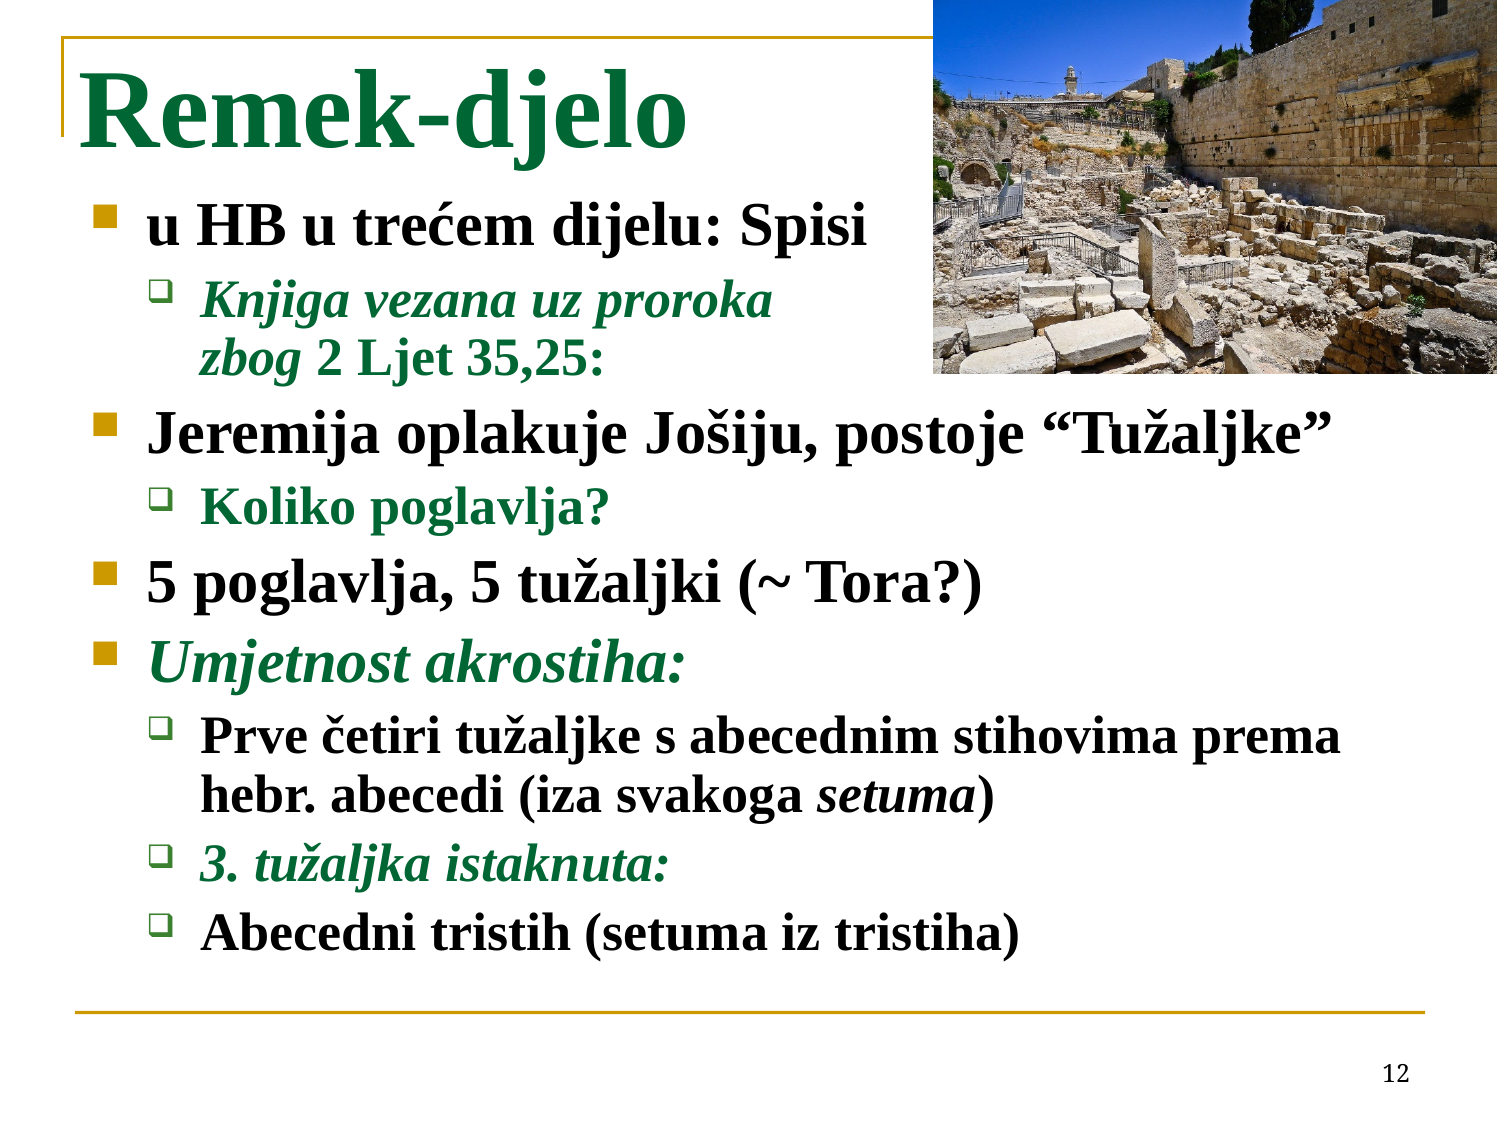

# Remek-djelo
u HB u trećem dijelu: Spisi
Knjiga vezana uz proroka
zbog 2 Ljet 35,25:
Jeremija oplakuje Jošiju, postoje “Tužaljke”
Koliko poglavlja?
5 poglavlja, 5 tužaljki (~ Tora?)
Umjetnost akrostiha:
Prve četiri tužaljke s abecednim stihovima prema hebr. abecedi (iza svakoga setuma)
3. tužaljka istaknuta:
Abecedni tristih (setuma iz tristiha)